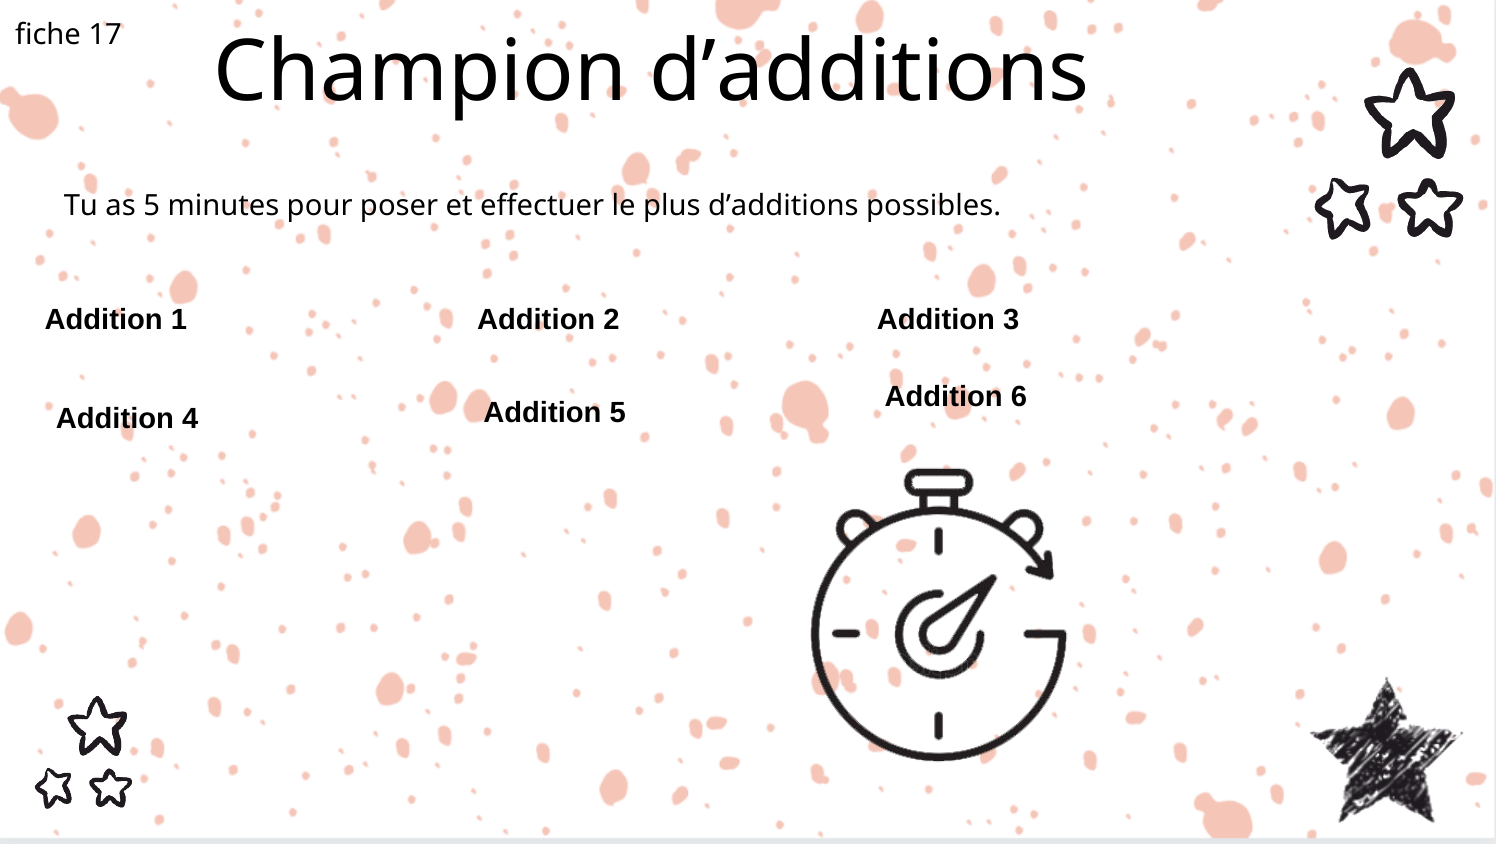

fiche 17
Champion d’additions
Tu as 5 minutes pour poser et effectuer le plus d’additions possibles.
 Addition 1
 Addition 2
 Addition 3
 Addition 6
 Addition 5
 Addition 4